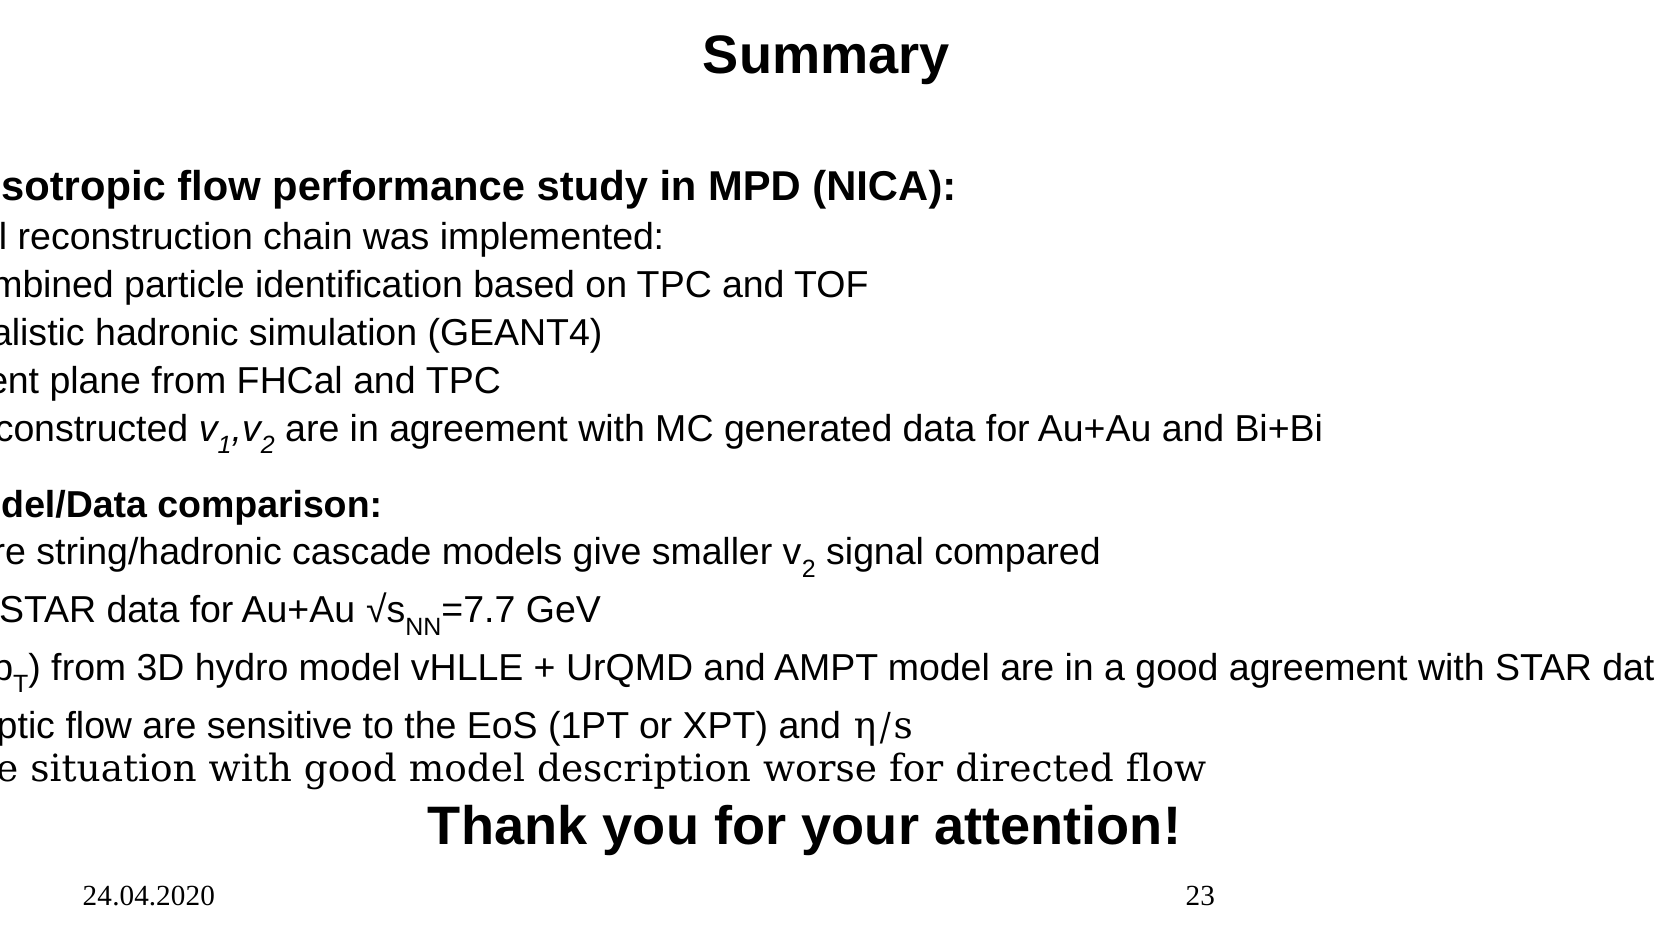

# Summary
Anisotropic flow performance study in MPD (NICA):
Full reconstruction chain was implemented:
Combined particle identification based on TPC and TOF
Realistic hadronic simulation (GEANT4)
Event plane from FHCal and TPC
Reconstructed v1,v2 are in agreement with MC generated data for Au+Au and Bi+Bi
Model/Data comparison:
Pure string/hadronic cascade models give smaller v2 signal compared
 to STAR data for Au+Au √sNN=7.7 GeV
v2(pT) from 3D hydro model vHLLE + UrQMD and AMPT model are in a good agreement with STAR data
Elliptic flow are sensitive to the EoS (1PT or XPT) and η/s
The situation with good model description worse for directed flow
Thank you for your attention!
24.04.2020